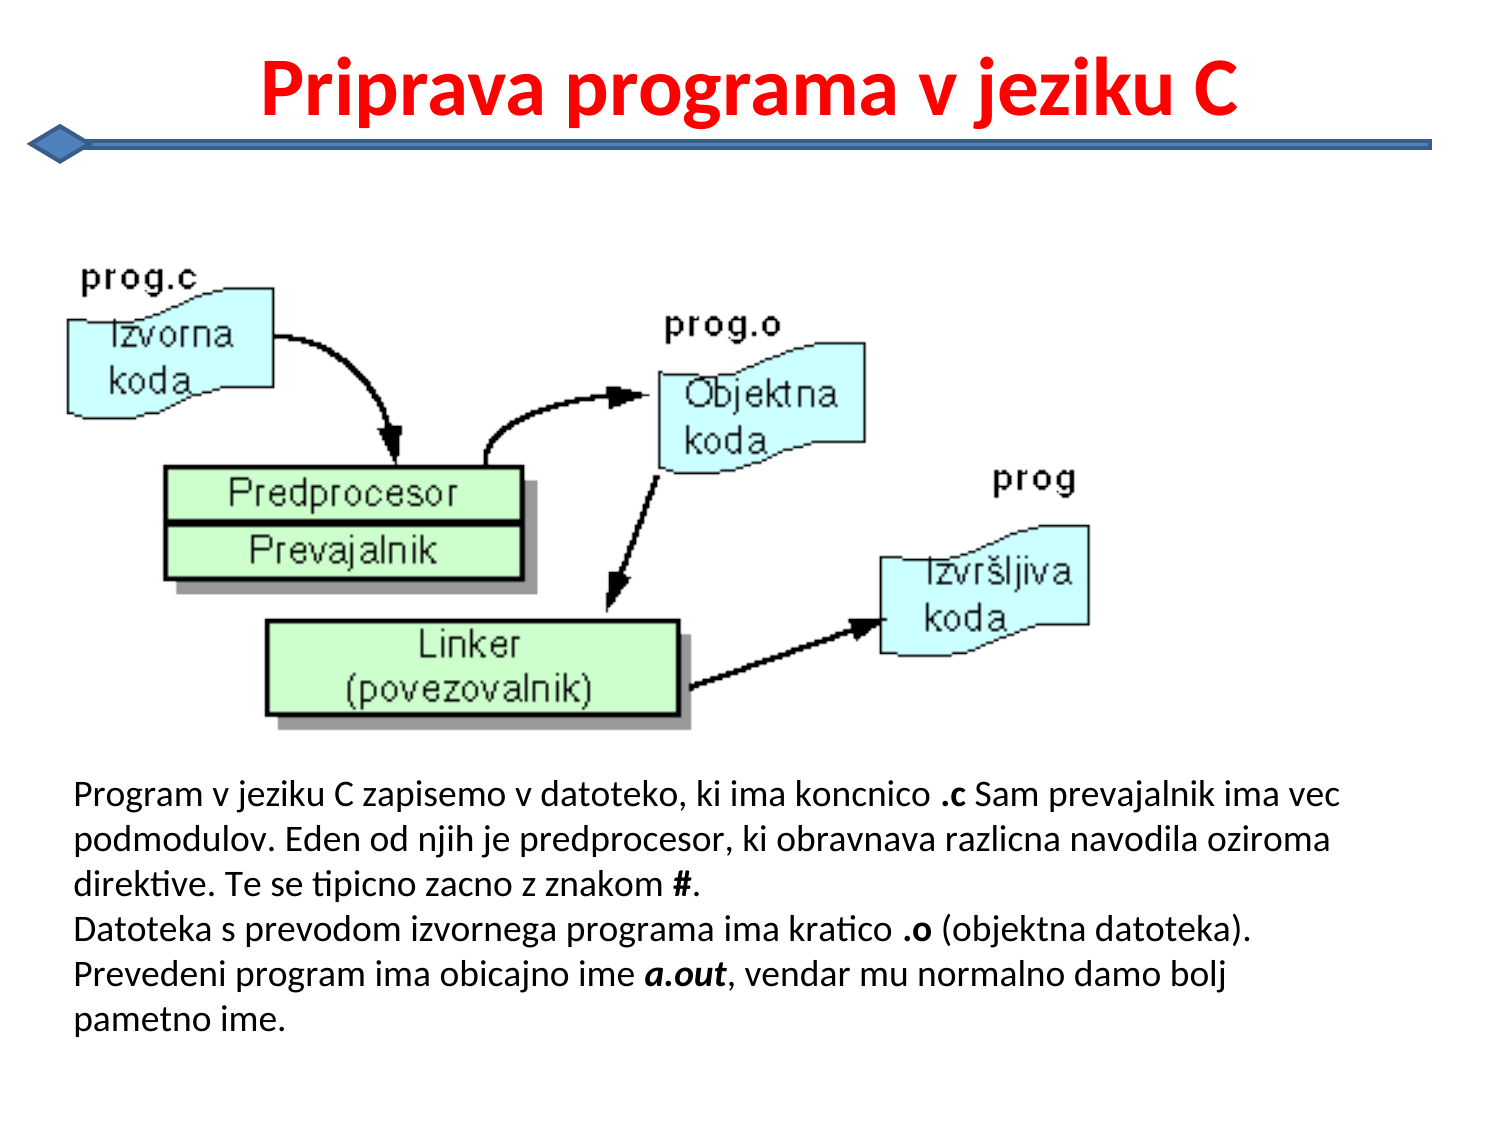

# Priprava programa v jeziku C
Program v jeziku C zapisemo v datoteko, ki ima koncnico .c Sam prevajalnik ima vec podmodulov. Eden od njih je predprocesor, ki obravnava razlicna navodila oziroma direktive. Te se tipicno zacno z znakom #.
Datoteka s prevodom izvornega programa ima kratico .o (objektna datoteka).
Prevedeni program ima obicajno ime a.out, vendar mu normalno damo bolj pametno ime.